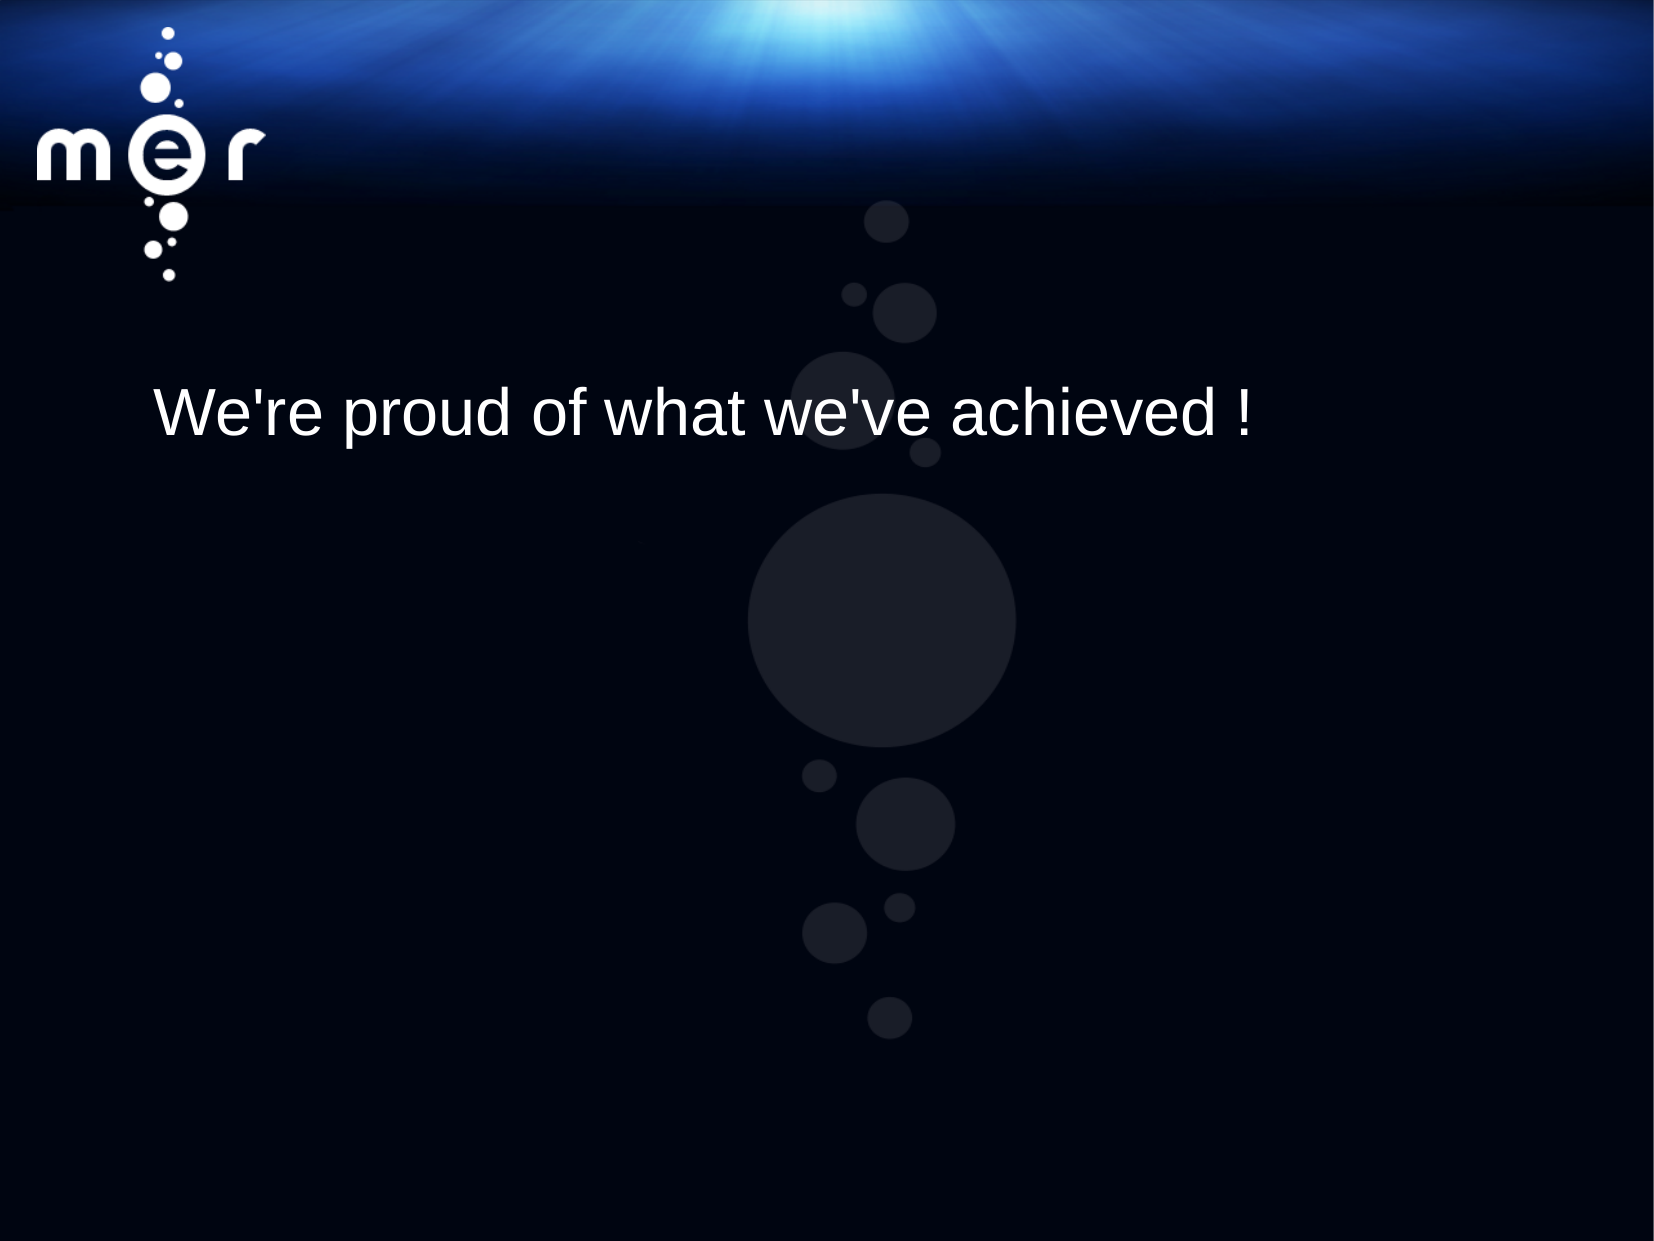

#
We're proud of what we've achieved !